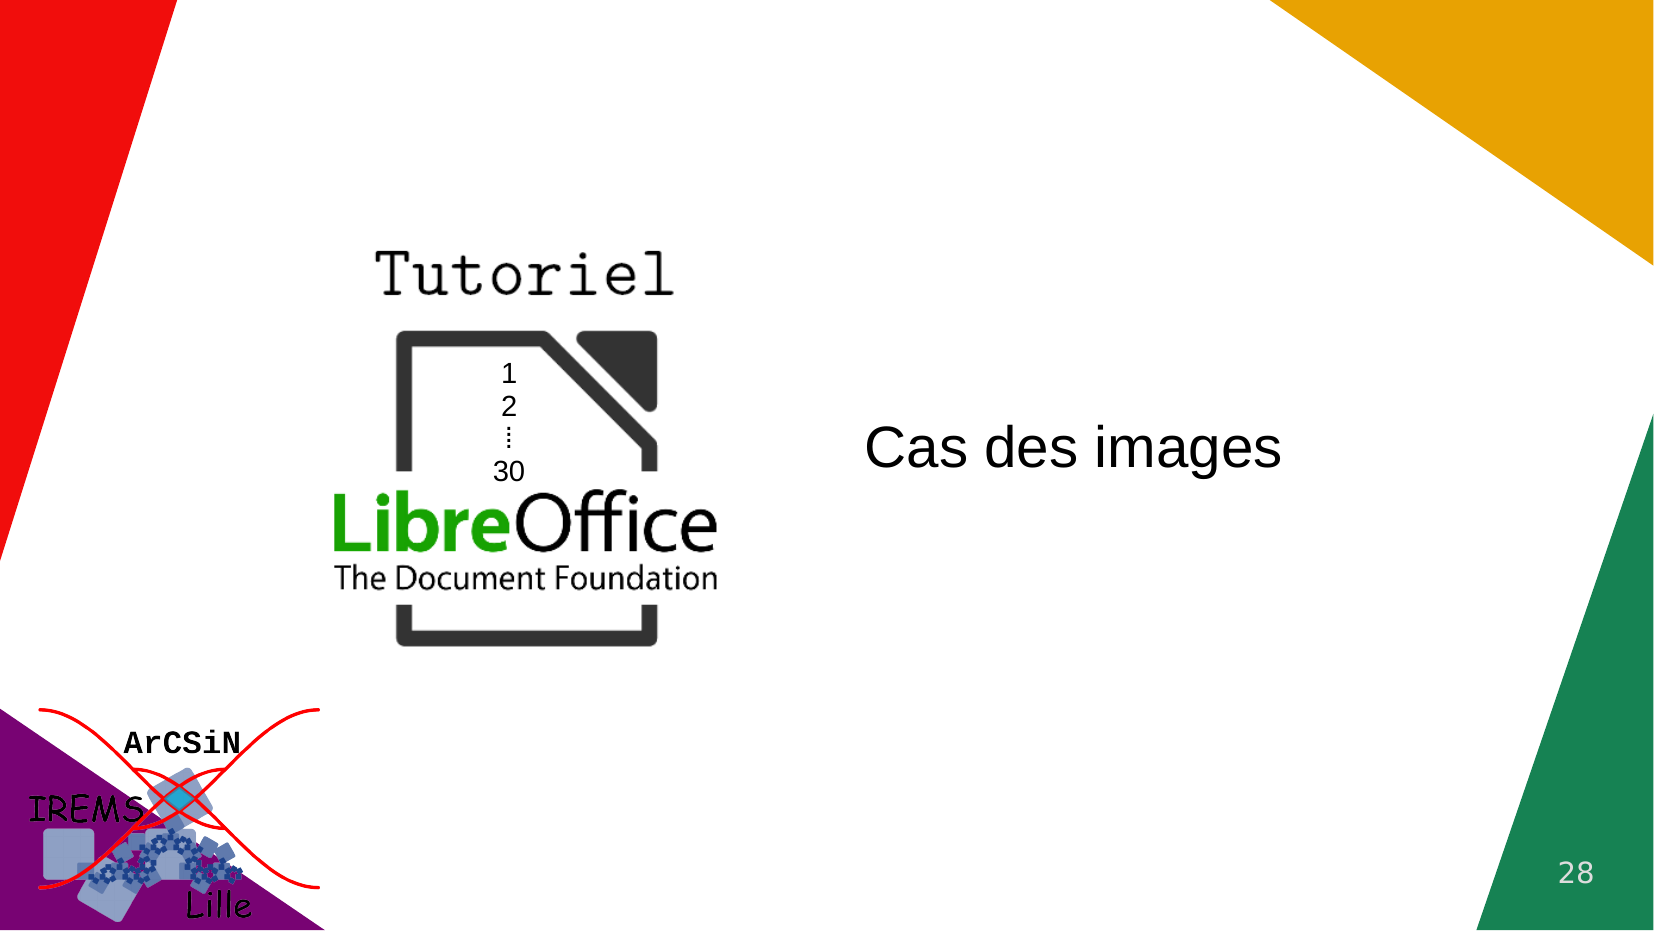

1
2
⁞
30
Cas des images
28